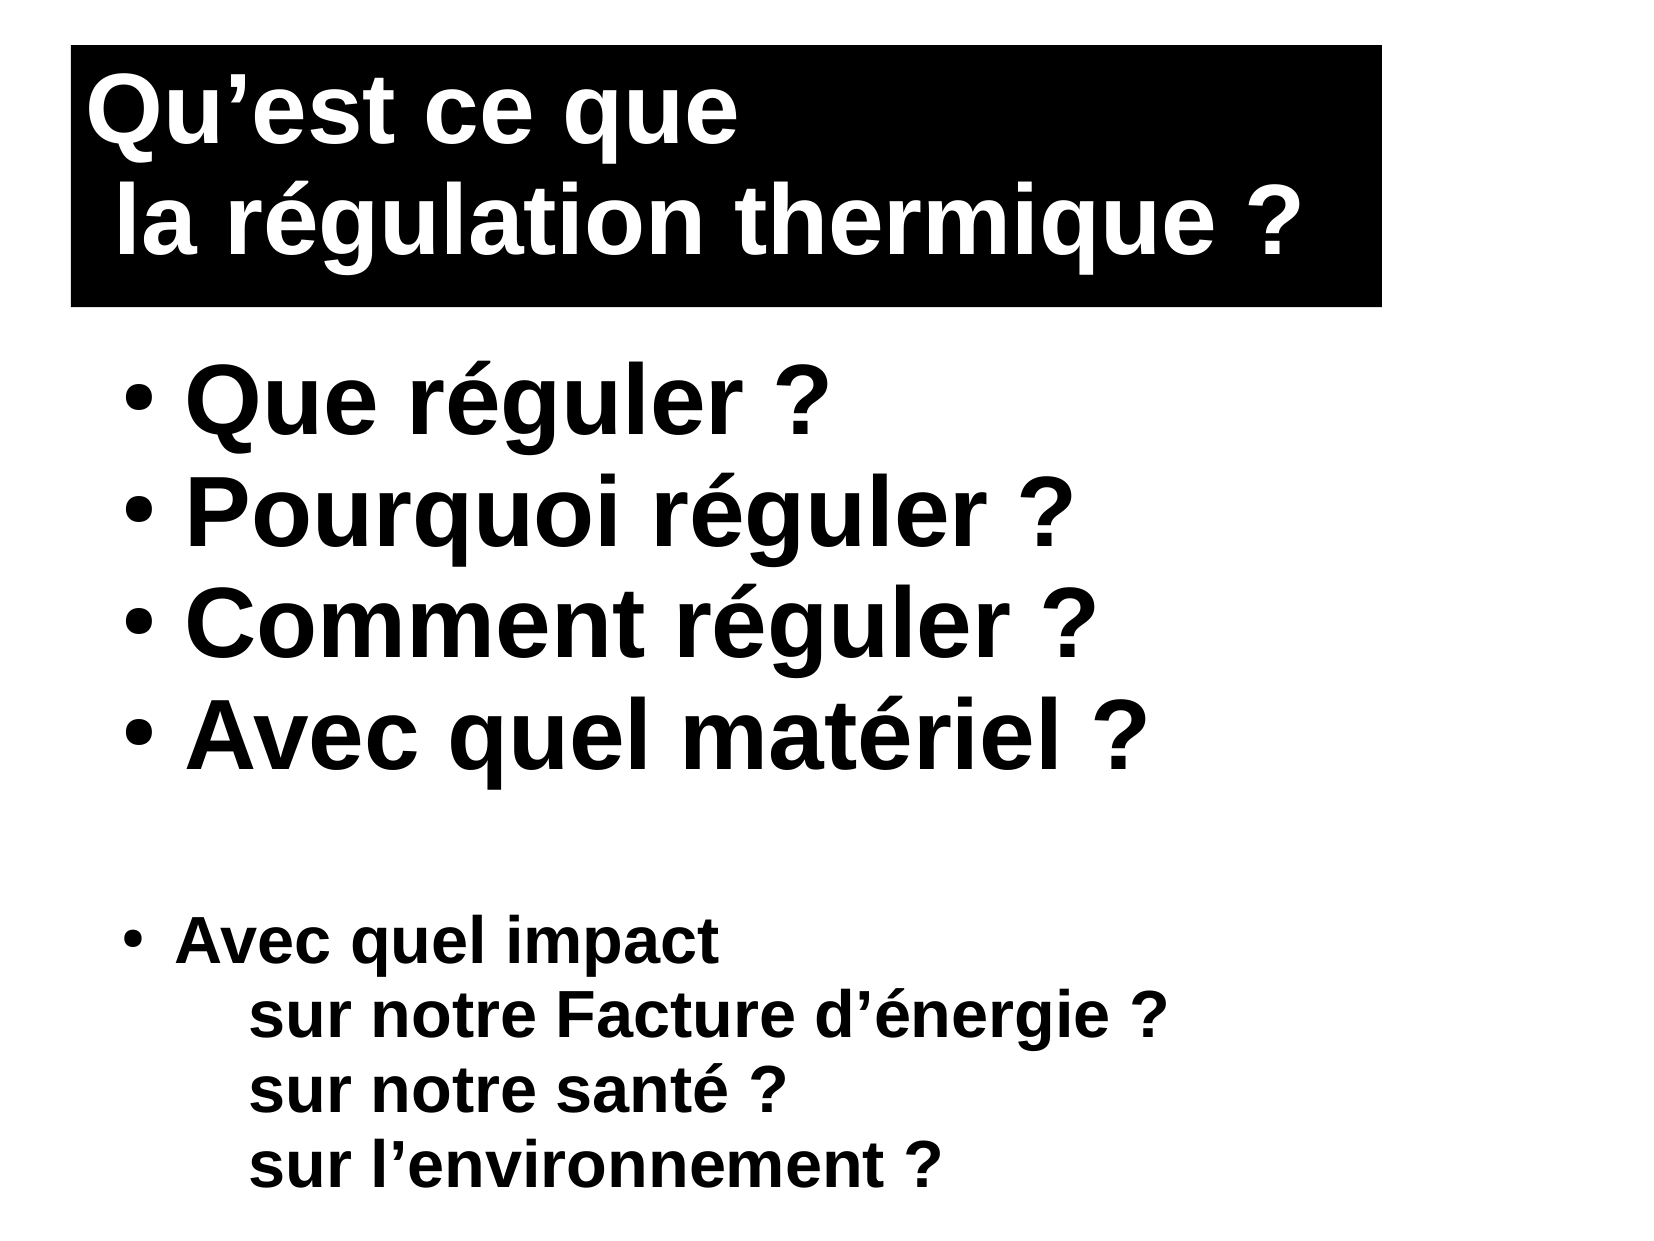

Qu’est ce que
 la régulation thermique ?
 Que réguler ?
 Pourquoi réguler ?
 Comment réguler ?
 Avec quel matériel ?
 Avec quel impact
 sur notre Facture d’énergie ?
 sur notre santé ?
 sur l’environnement ?